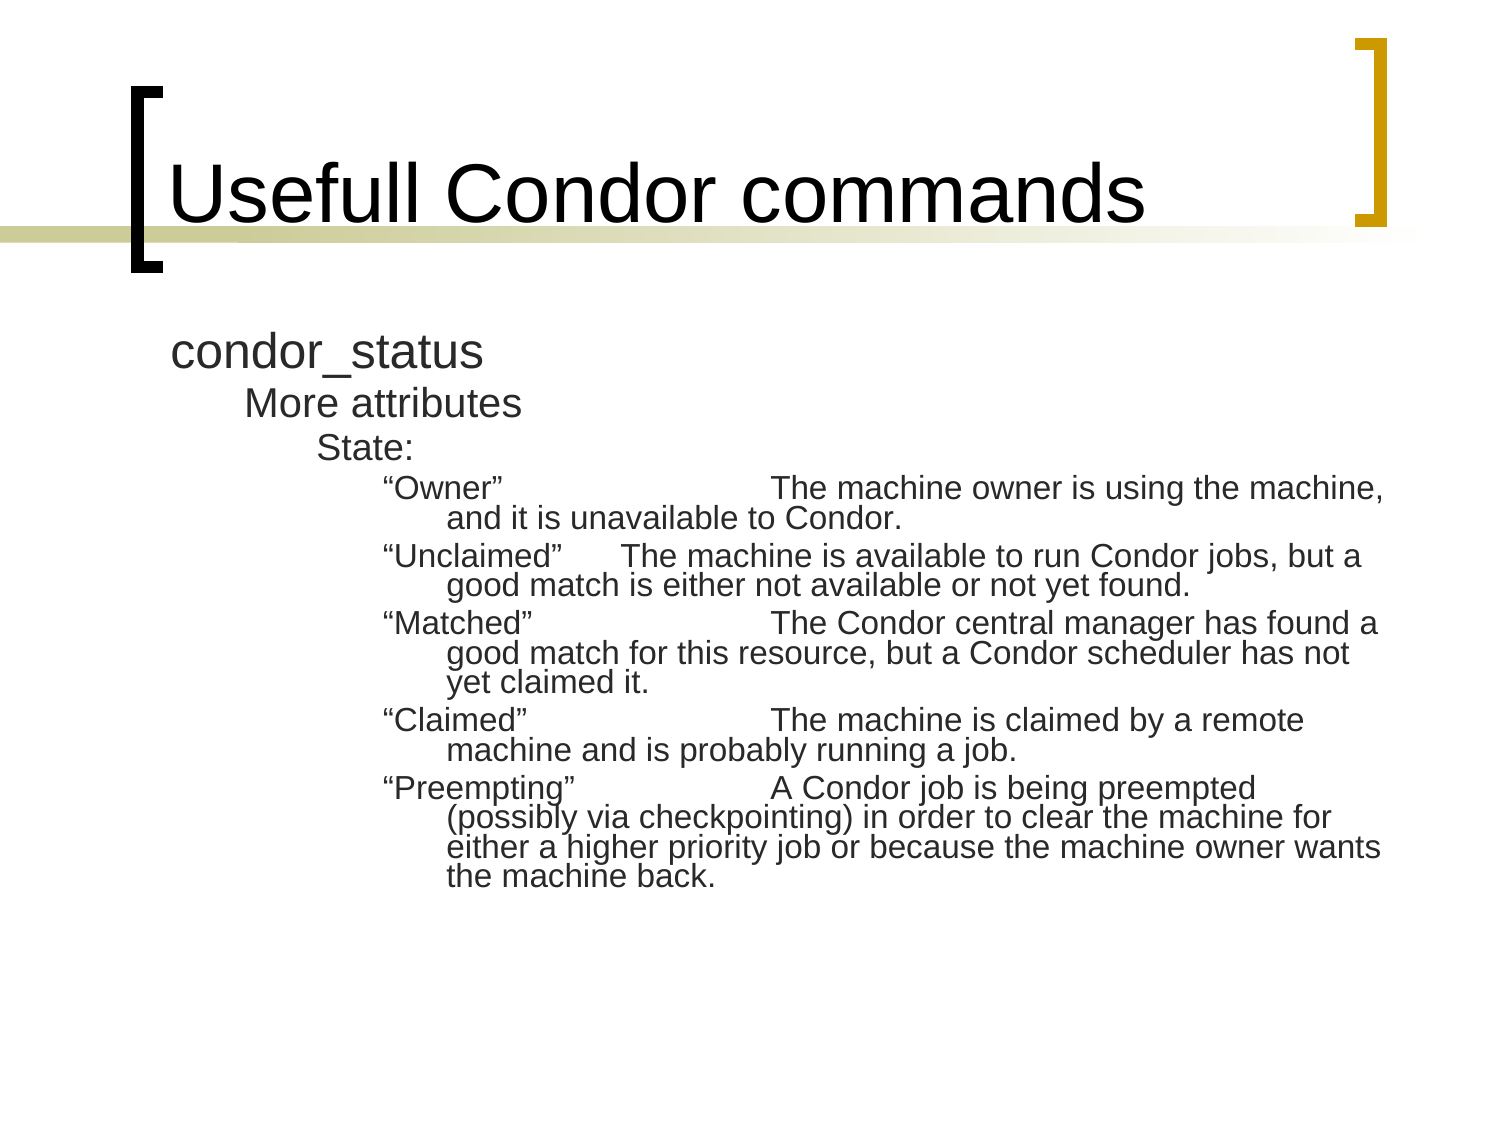

# Usefull Condor commands
condor_status
More attributes
State:
“Owner”	 	The machine owner is using the machine, and it is unavailable to Condor.
“Unclaimed”	The machine is available to run Condor jobs, but a good match is either not available or not yet found.
“Matched”		The Condor central manager has found a good match for this resource, but a Condor scheduler has not yet claimed it.
“Claimed”		The machine is claimed by a remote machine and is probably running a job.
“Preempting”		A Condor job is being preempted (possibly via checkpointing) in order to clear the machine for either a higher priority job or because the machine owner wants the machine back.